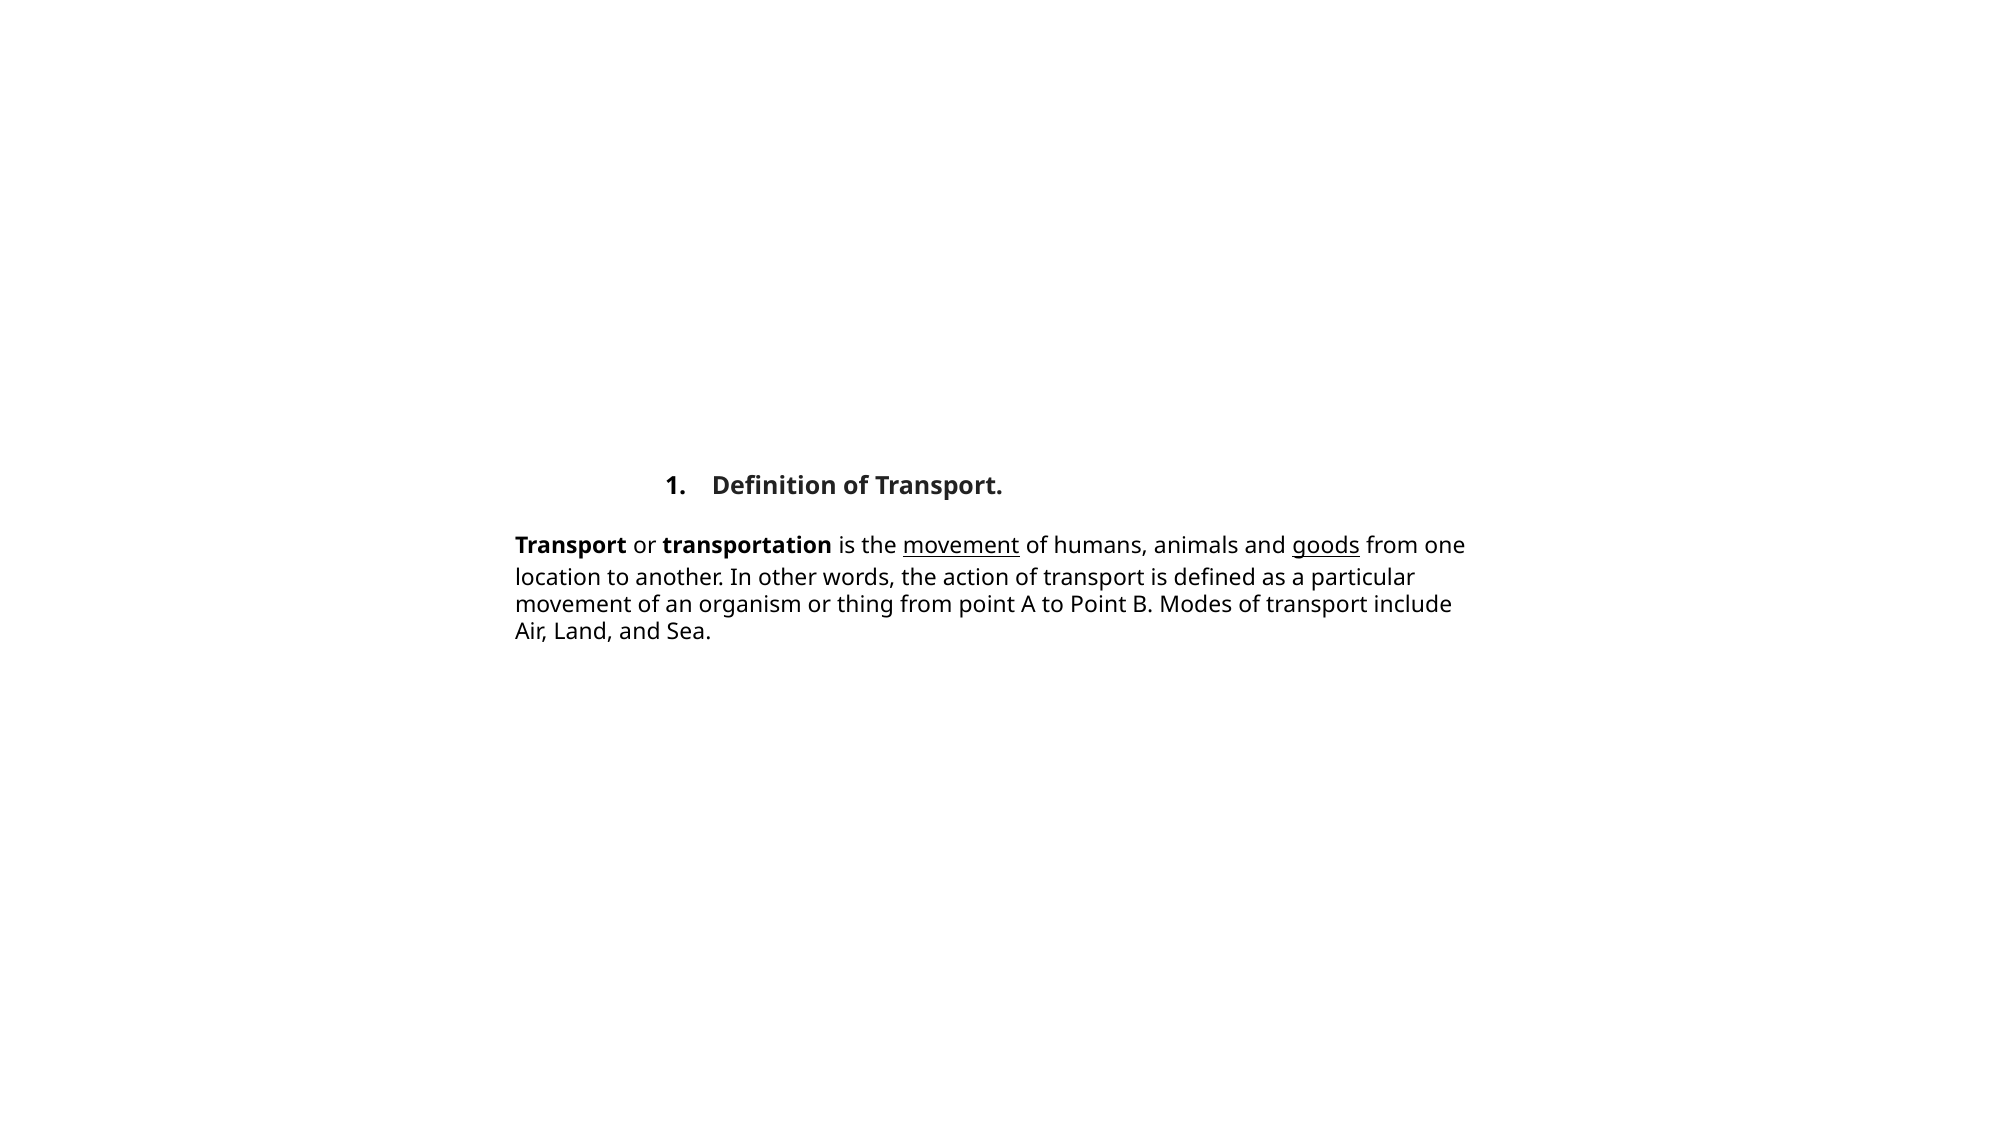

Definition of Transport.
Transport or transportation is the movement of humans, animals and goods from one location to another. In other words, the action of transport is defined as a particular movement of an organism or thing from point A to Point B. Modes of transport include Air, Land, and Sea.